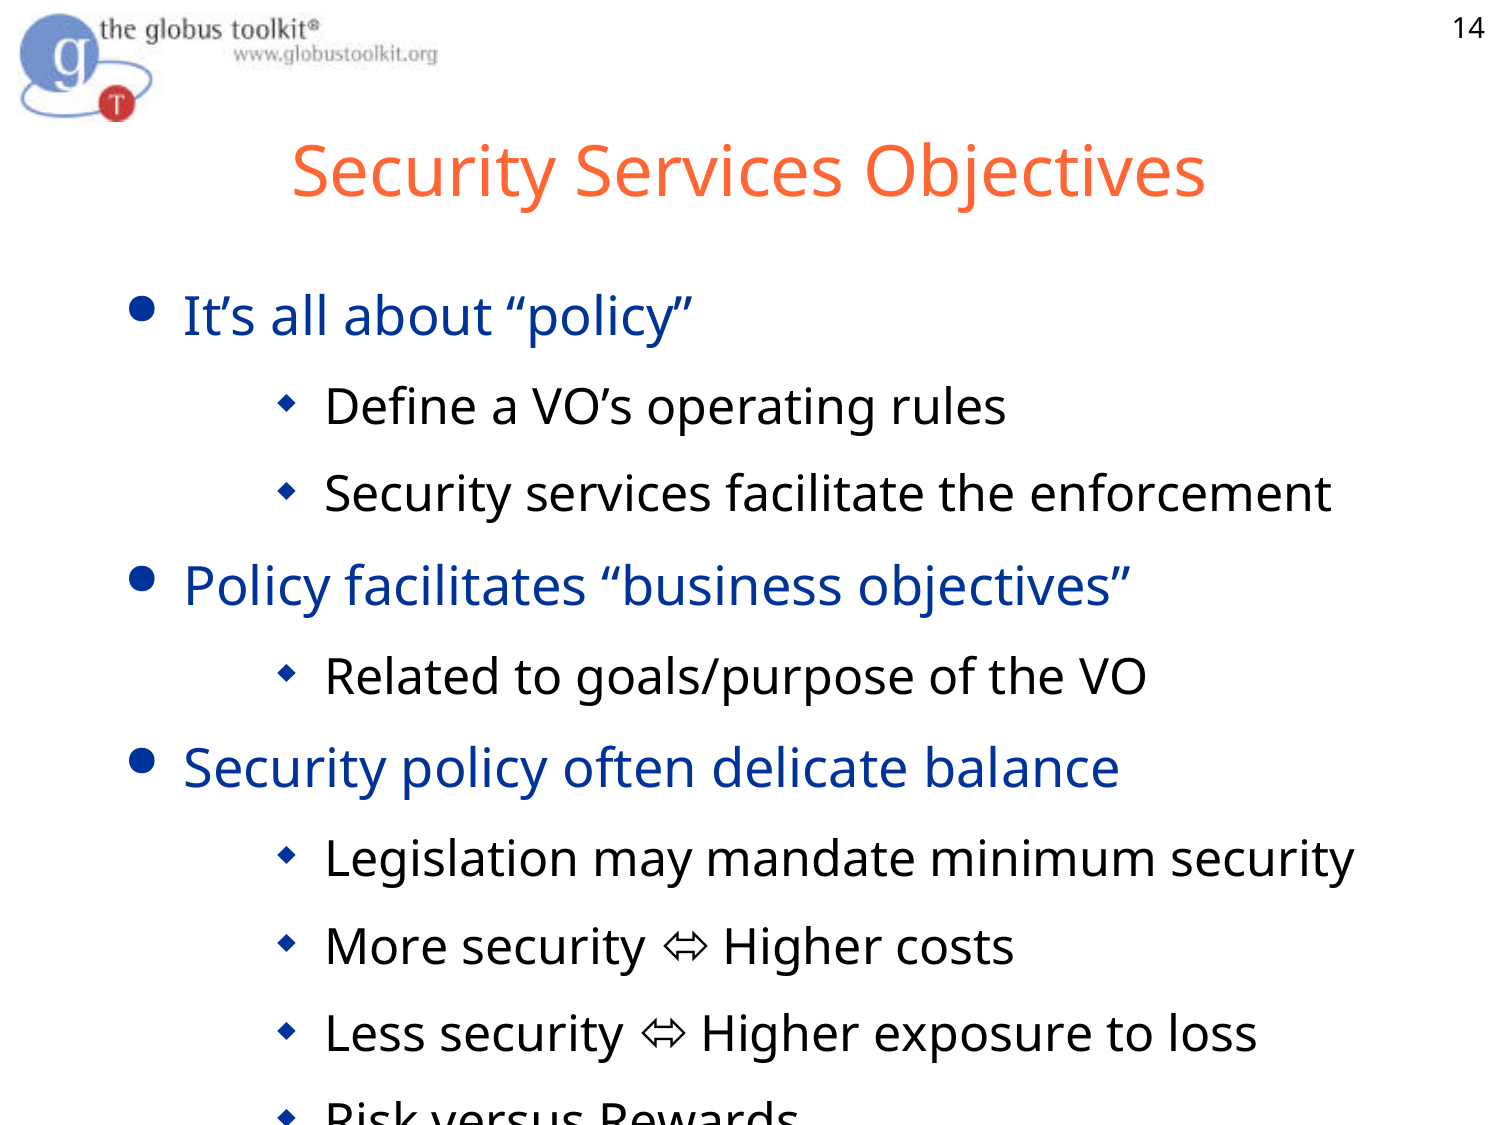

14
# Security Services Objectives
It’s all about “policy”
Define a VO’s operating rules
Security services facilitate the enforcement
Policy facilitates “business objectives”
Related to goals/purpose of the VO
Security policy often delicate balance
Legislation may mandate minimum security
More security  Higher costs
Less security  Higher exposure to loss
Risk versus Rewards